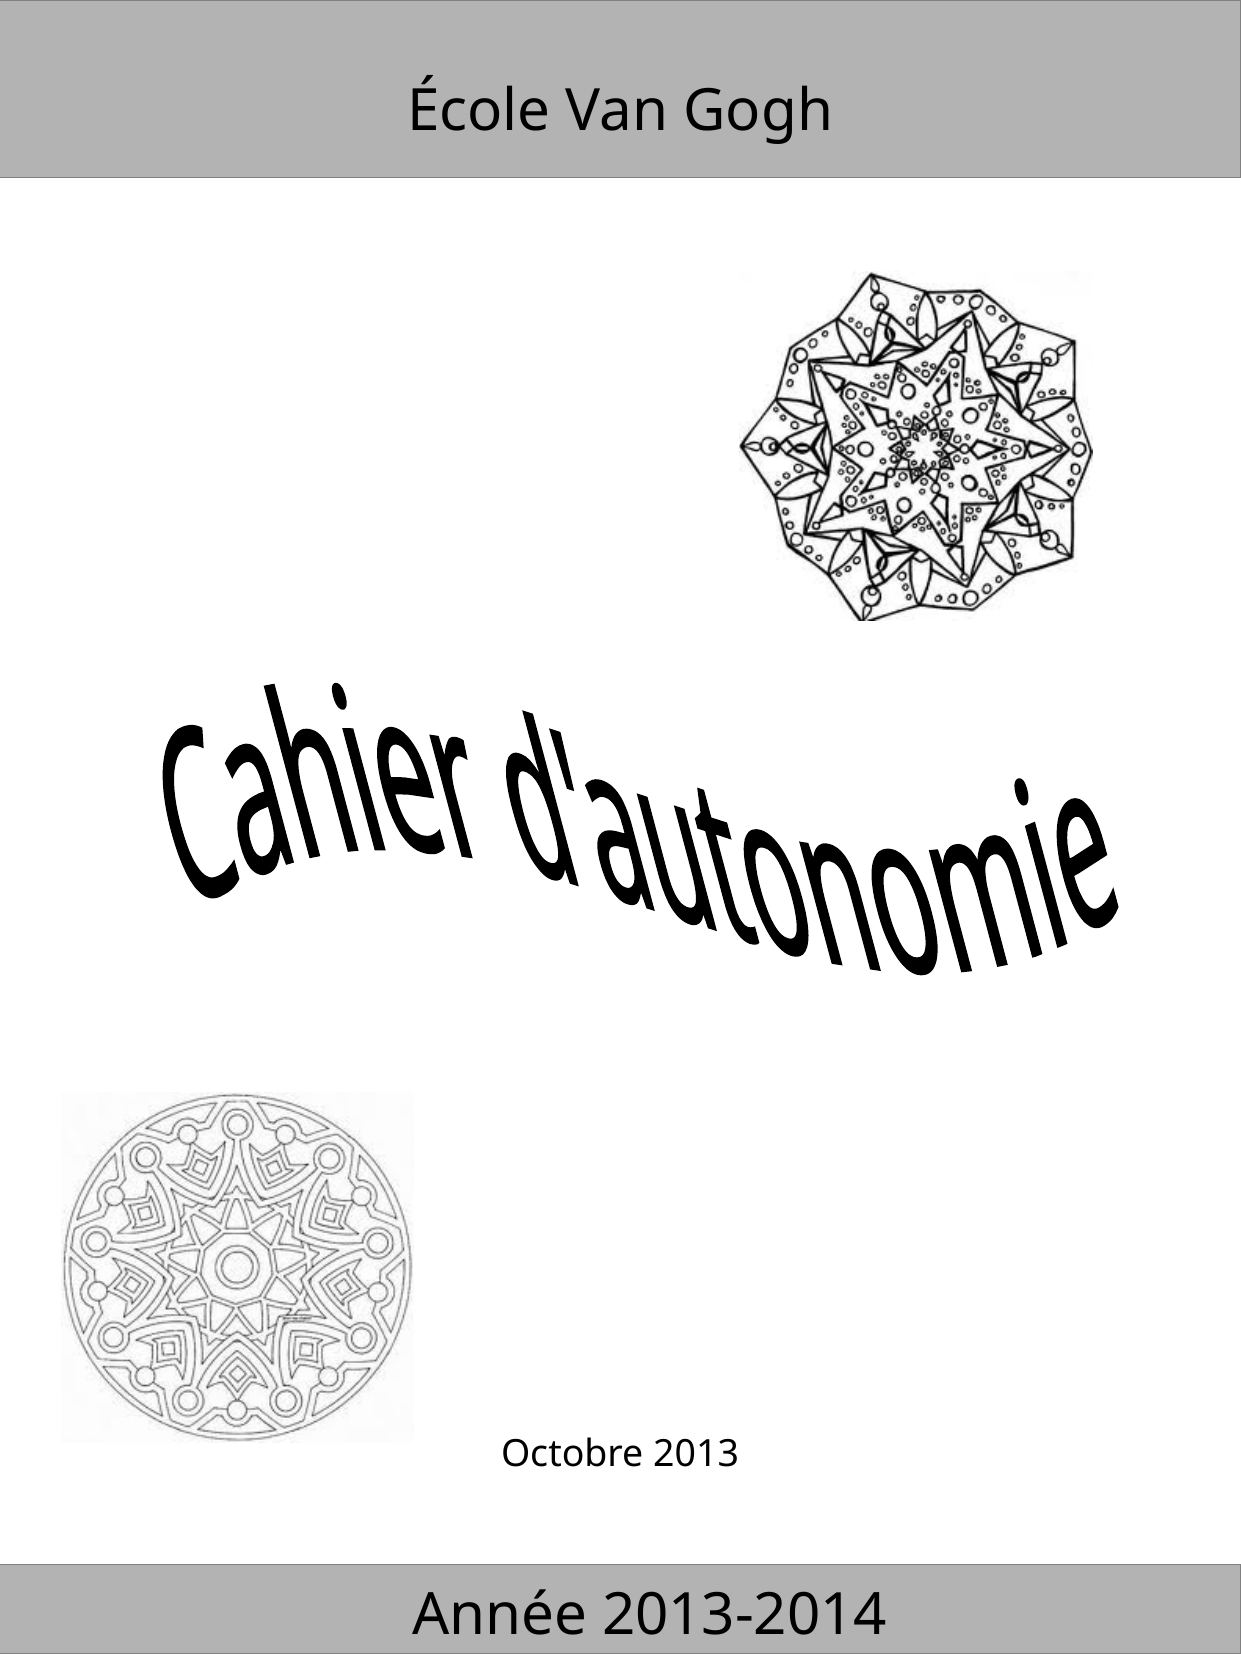

École Van Gogh
Cahier d'autonomie
Octobre 2013
Année 2013-2014